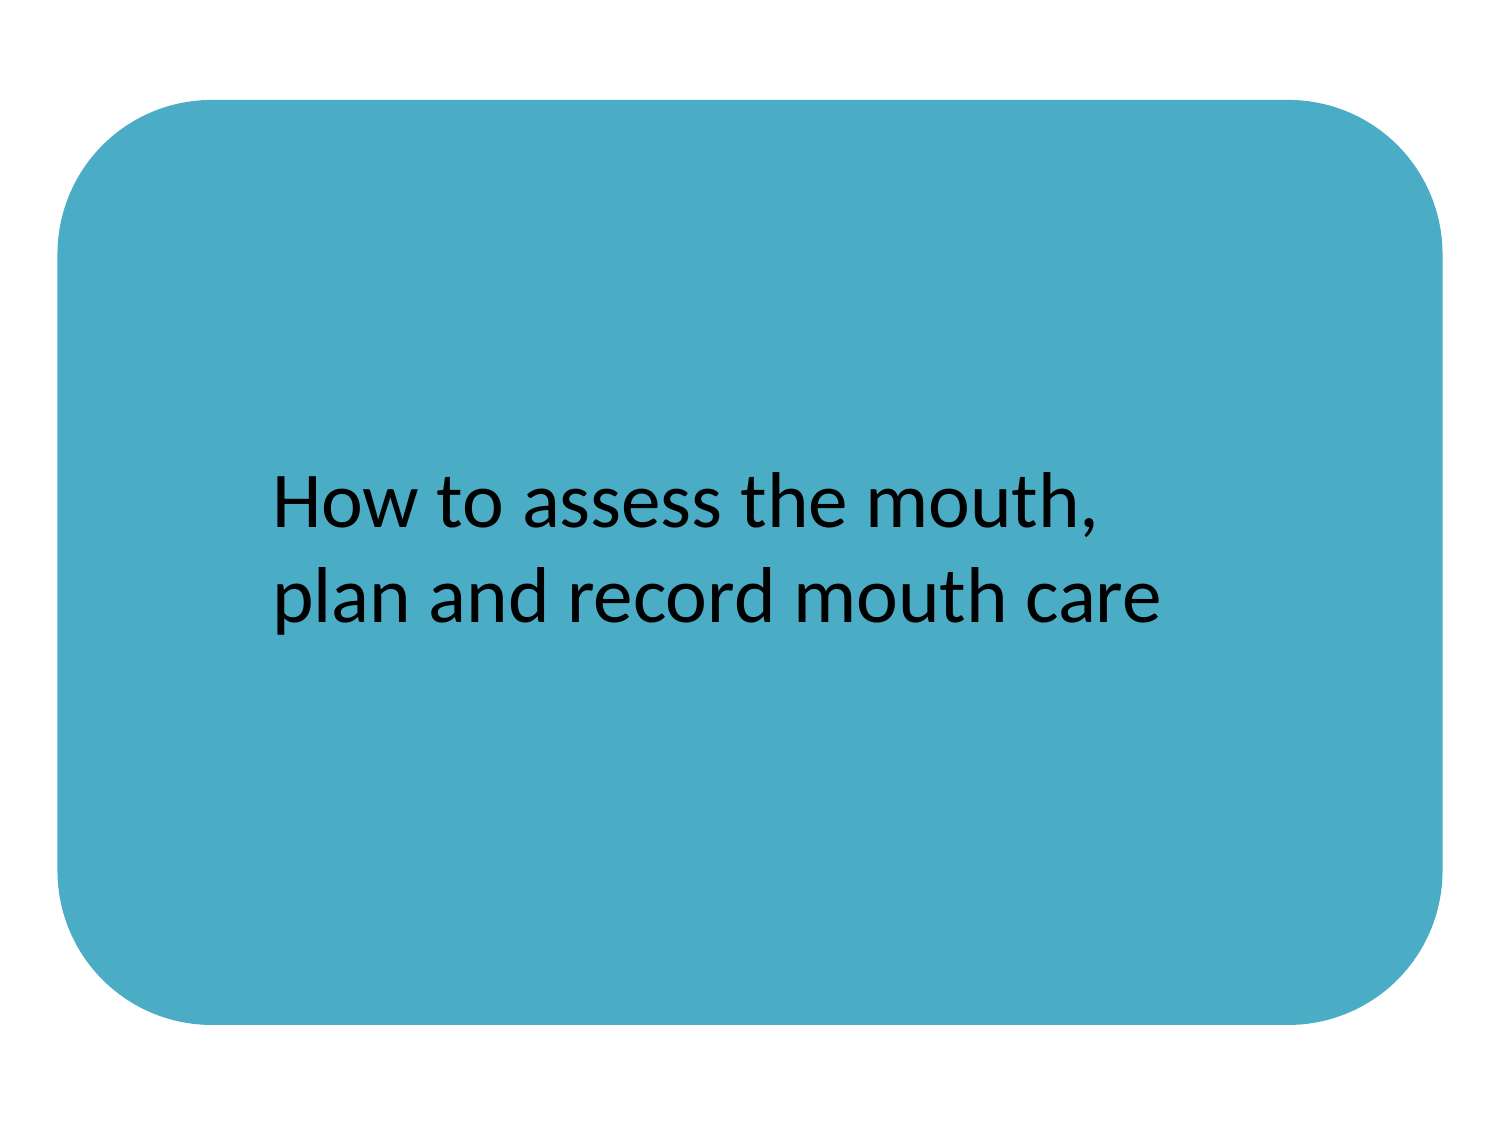

# How to assess the mouth, plan and record mouth care